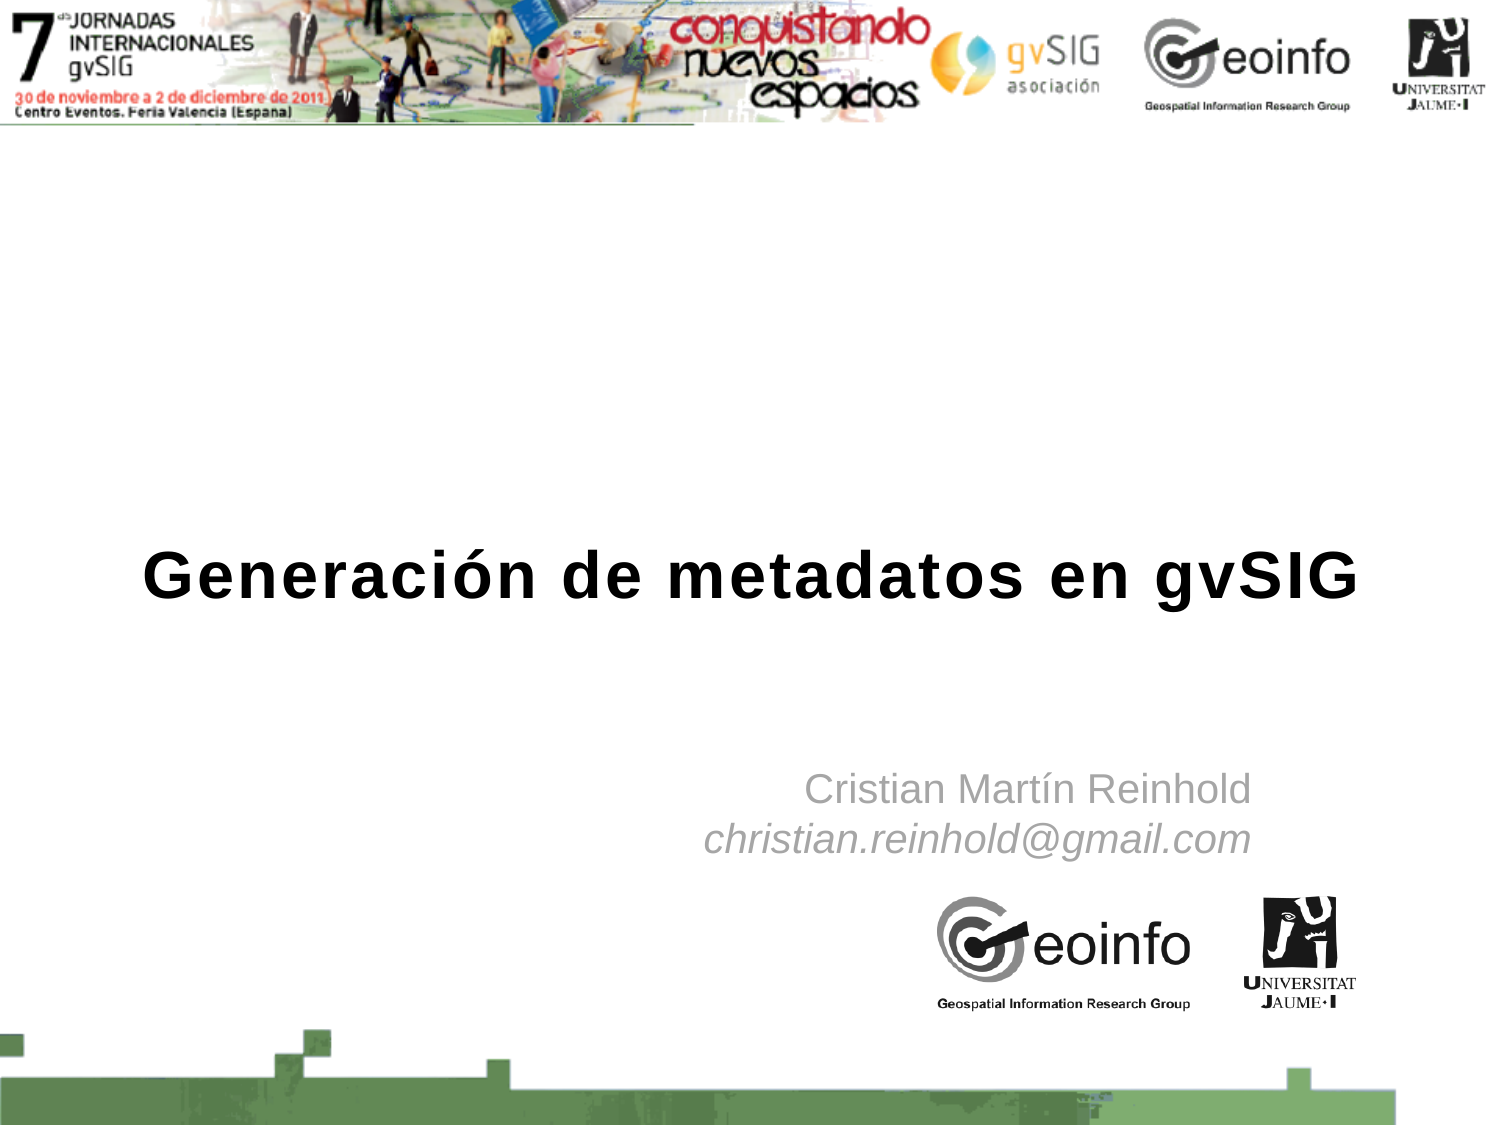

Generación de metadatos en gvSIG
Cristian Martín Reinhold
christian.reinhold@gmail.com